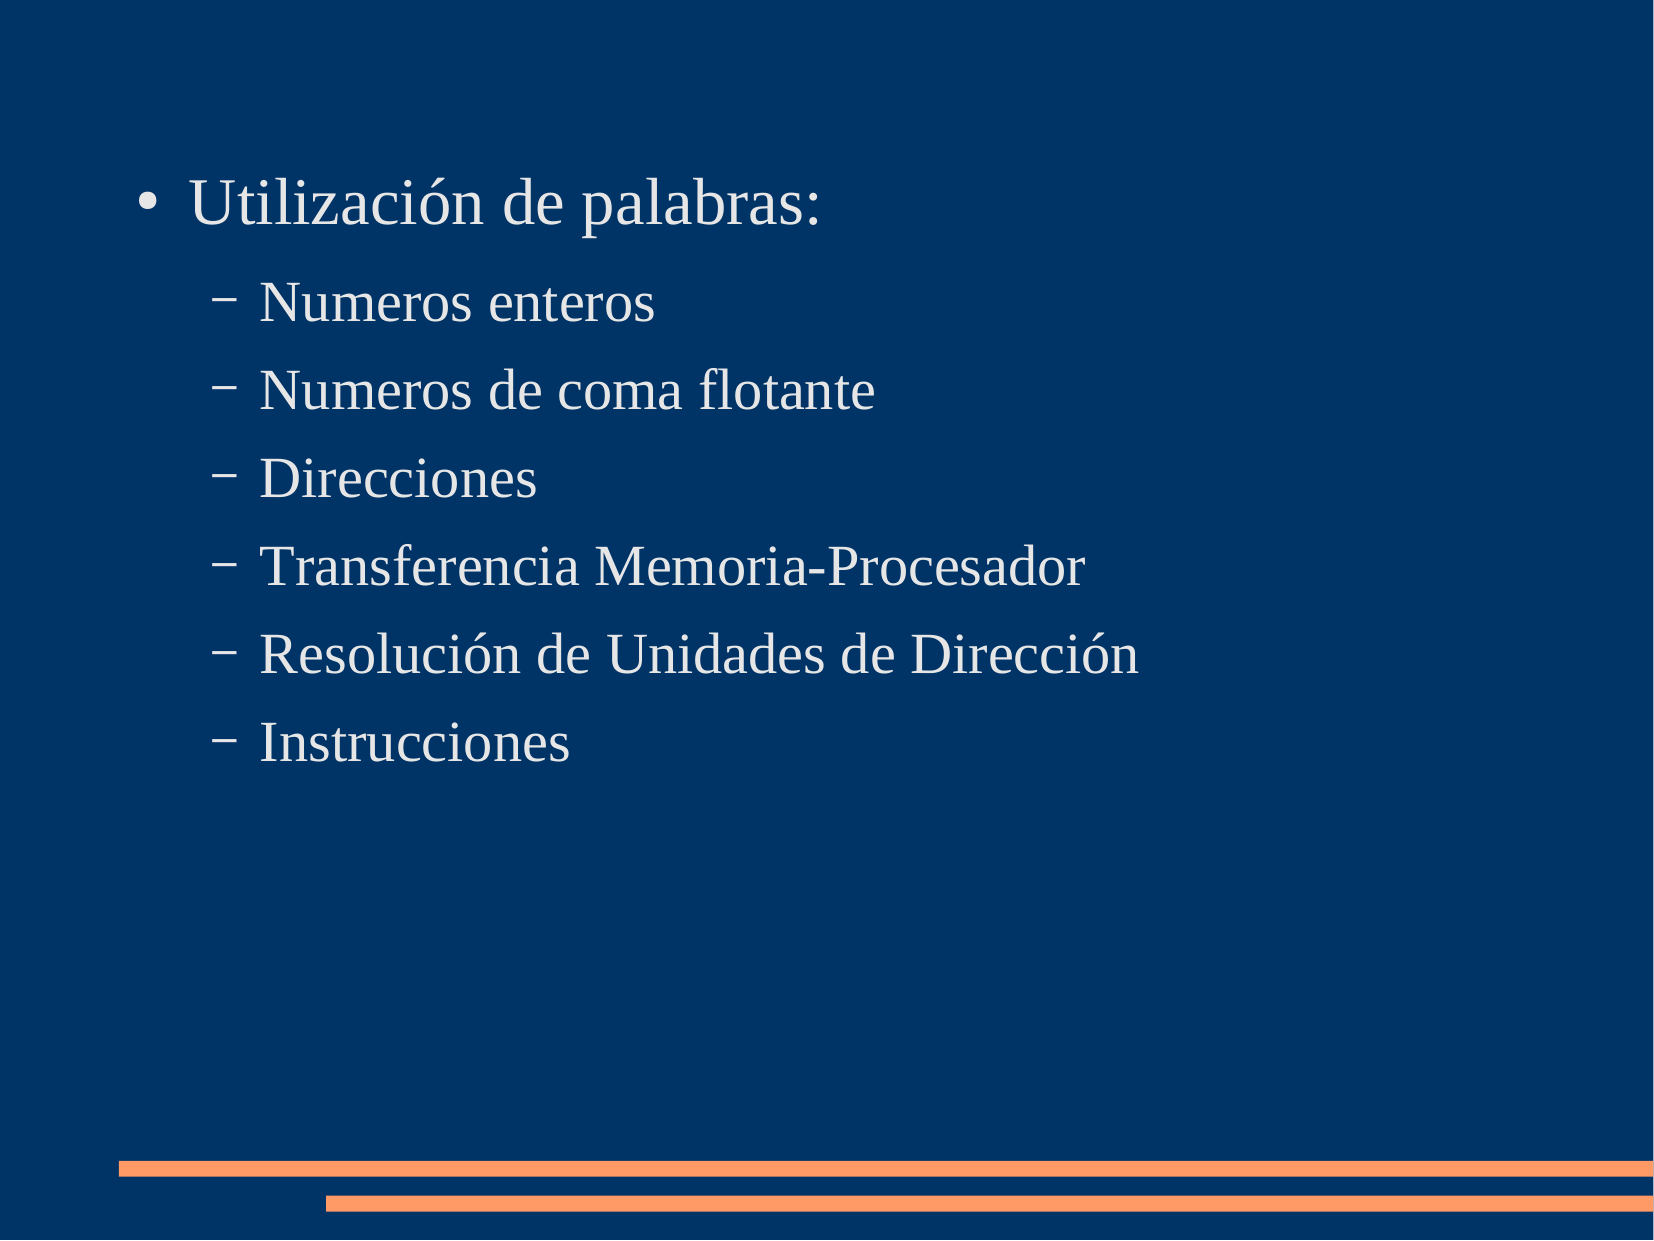

# Utilización de palabras:
Numeros enteros
Numeros de coma flotante
Direcciones
Transferencia Memoria-Procesador
Resolución de Unidades de Dirección
Instrucciones